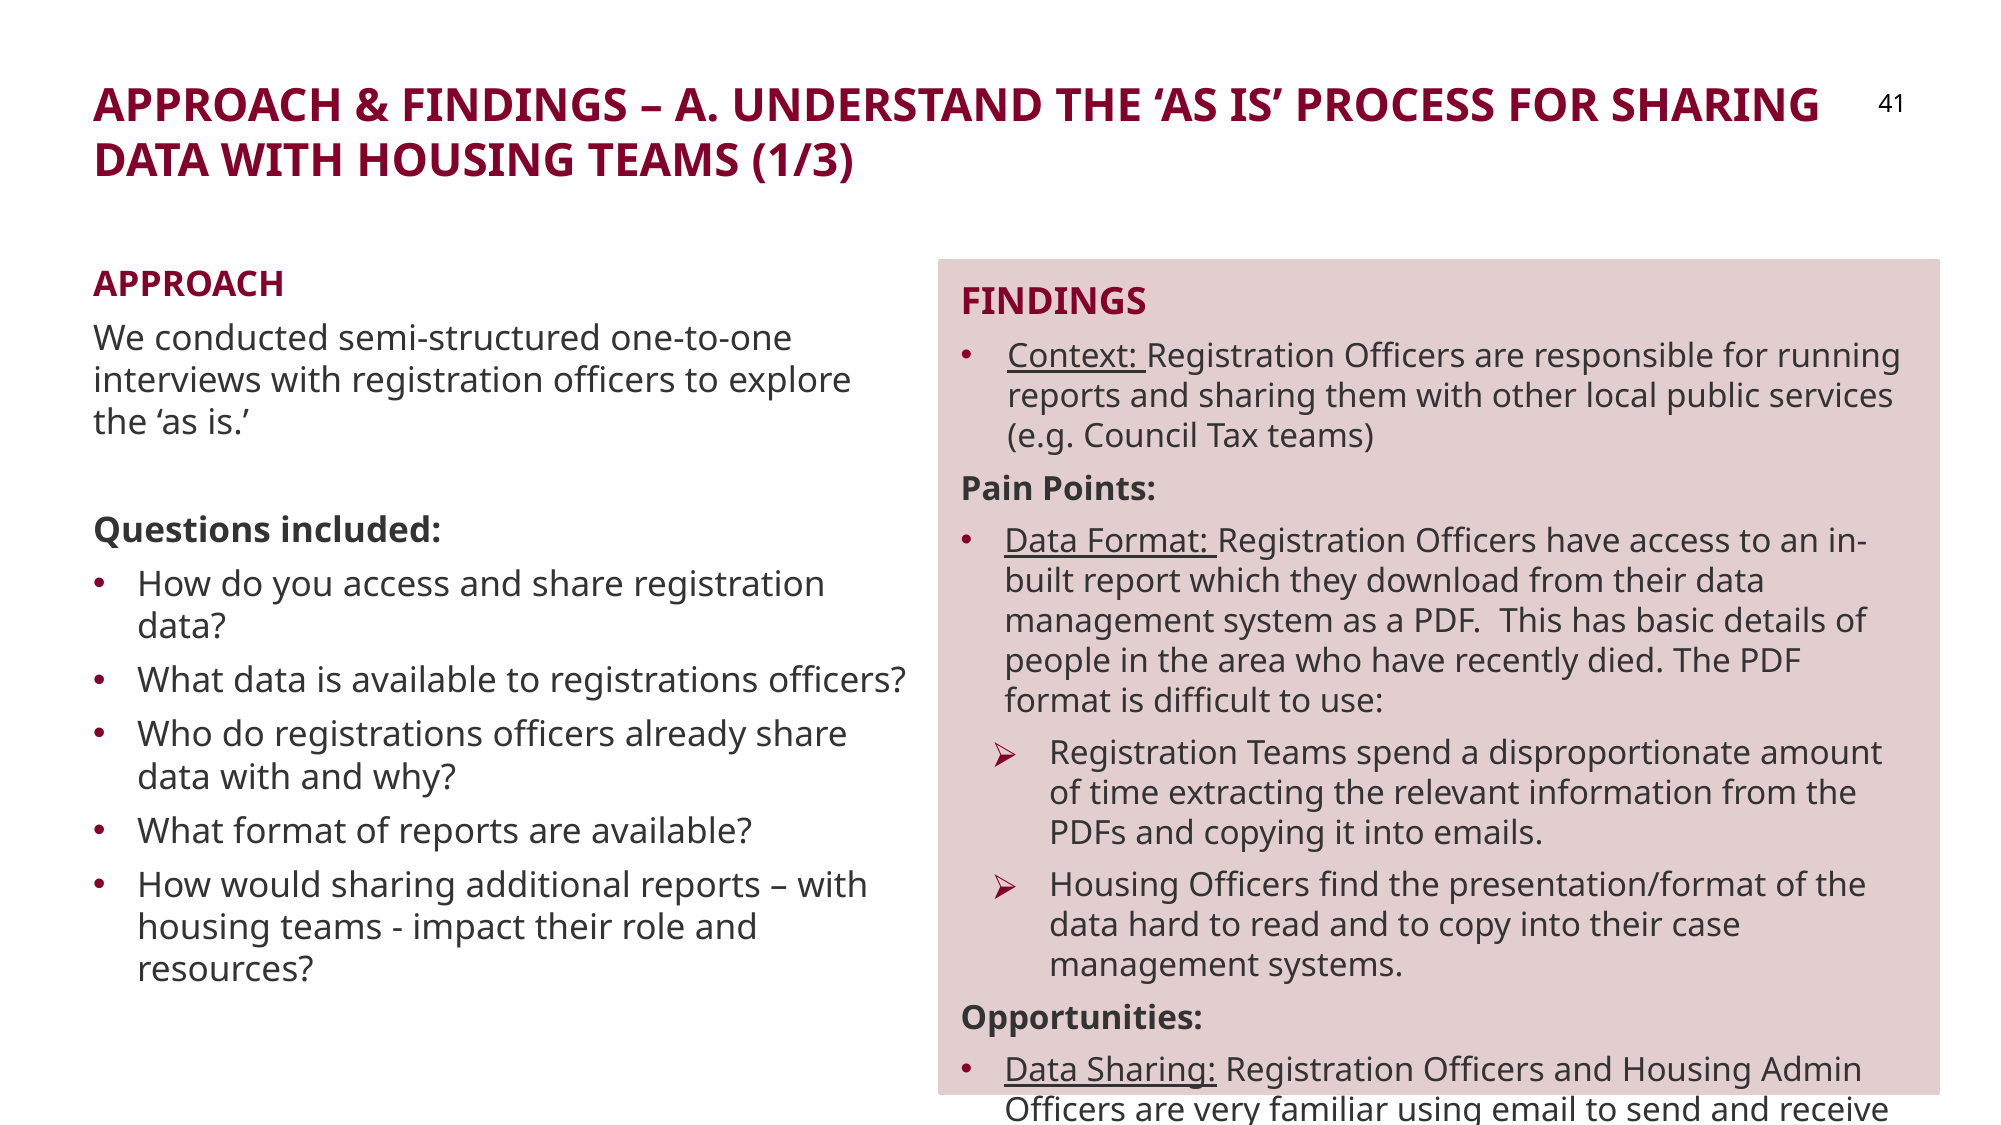

# APPROACH & FINDINGS – A. UNDERSTAND THE ‘AS IS’ PROCESS FOR SHARING DATA WITH HOUSING TEAMS (1/3)
APPROACH
We conducted semi-structured one-to-one interviews with registration officers to explore the ‘as is.’
Questions included:
How do you access and share registration data?
What data is available to registrations officers?
Who do registrations officers already share data with and why?
What format of reports are available?
How would sharing additional reports – with housing teams - impact their role and resources?
FINDINGS
Context: Registration Officers are responsible for running reports and sharing them with other local public services (e.g. Council Tax teams)
Pain Points:
Data Format: Registration Officers have access to an in-built report which they download from their data management system as a PDF. This has basic details of people in the area who have recently died. The PDF format is difficult to use:
Registration Teams spend a disproportionate amount of time extracting the relevant information from the PDFs and copying it into emails.
Housing Officers find the presentation/format of the data hard to read and to copy into their case management systems.
Opportunities:
Data Sharing: Registration Officers and Housing Admin Officers are very familiar using email to send and receive data to/from other services